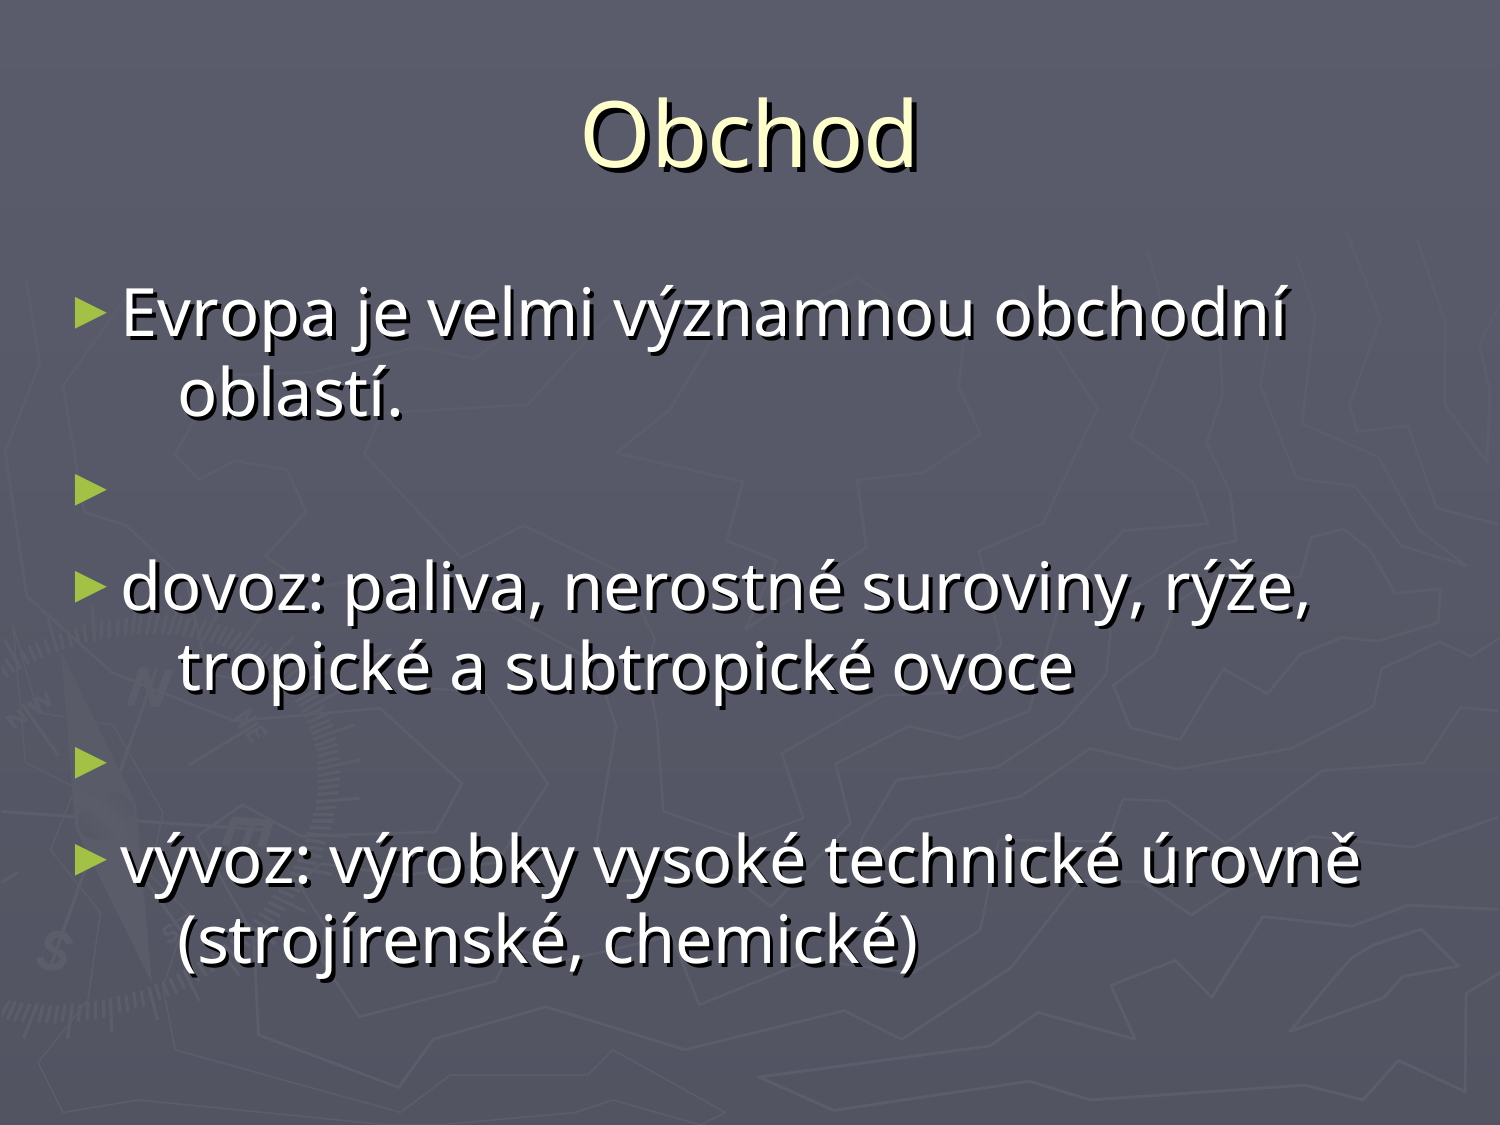

# Obchod
Evropa je velmi významnou obchodní oblastí.
dovoz: paliva, nerostné suroviny, rýže, tropické a subtropické ovoce
vývoz: výrobky vysoké technické úrovně (strojírenské, chemické)